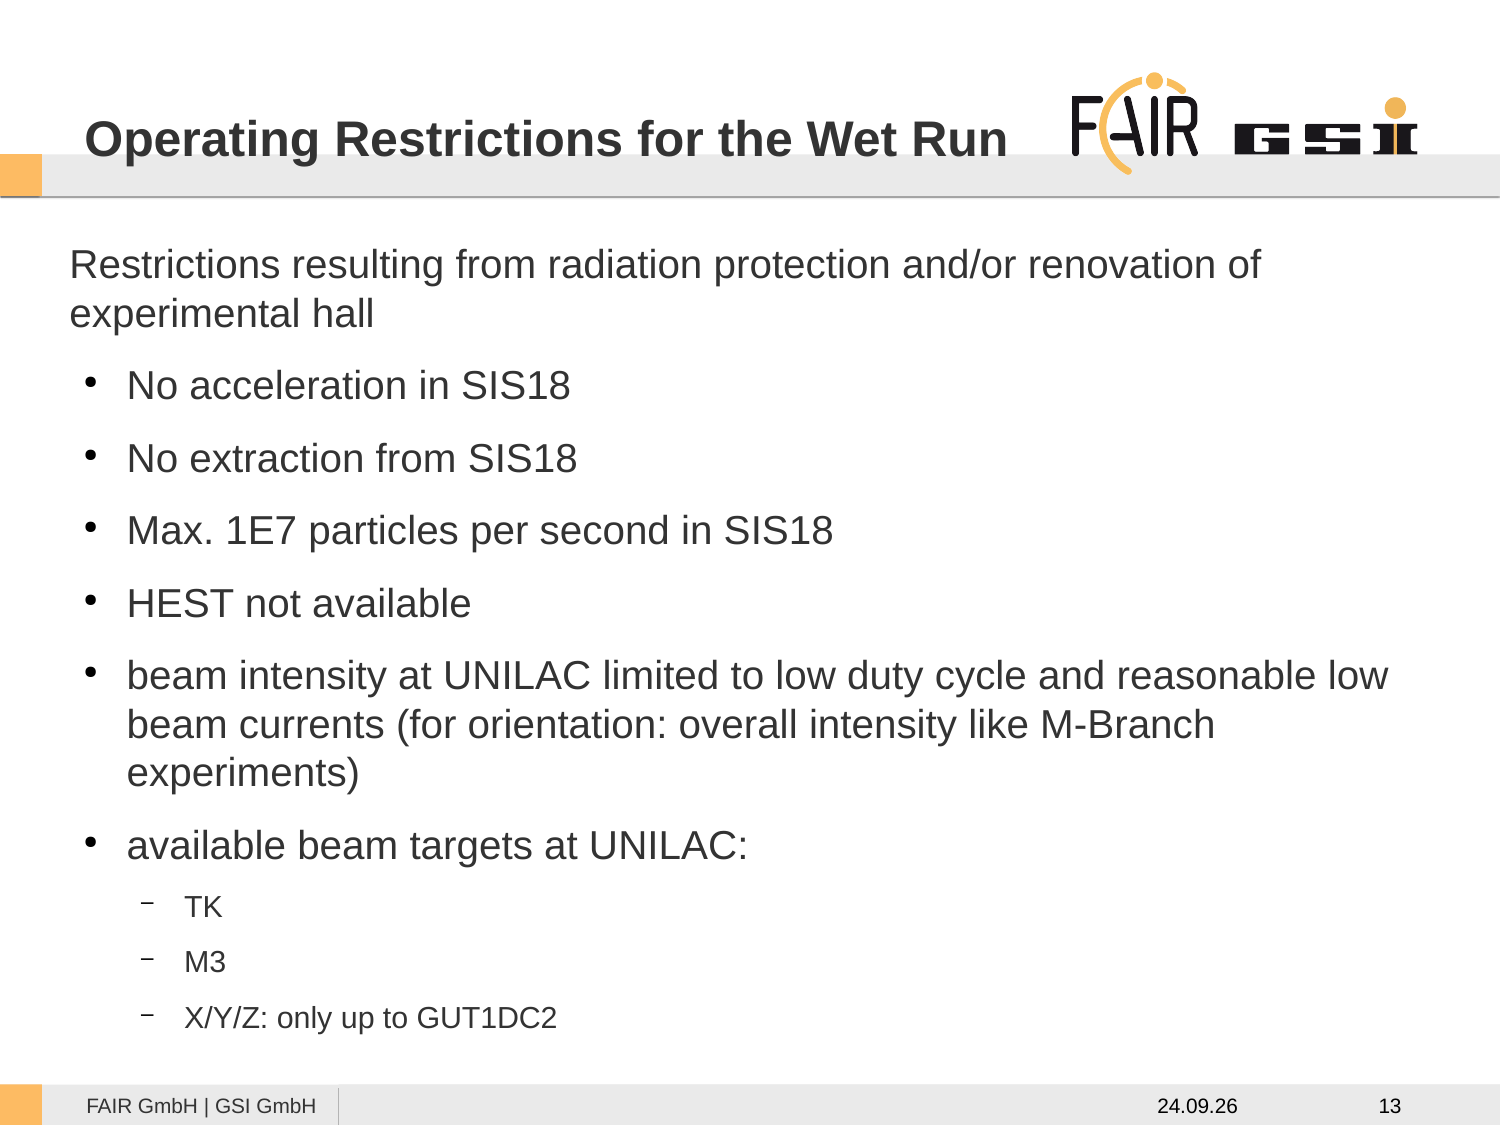

# Operating Restrictions for the Wet Run
Restrictions resulting from radiation protection and/or renovation of experimental hall
No acceleration in SIS18
No extraction from SIS18
Max. 1E7 particles per second in SIS18
HEST not available
beam intensity at UNILAC limited to low duty cycle and reasonable low beam currents (for orientation: overall intensity like M-Branch experiments)
available beam targets at UNILAC:
TK
M3
X/Y/Z: only up to GUT1DC2